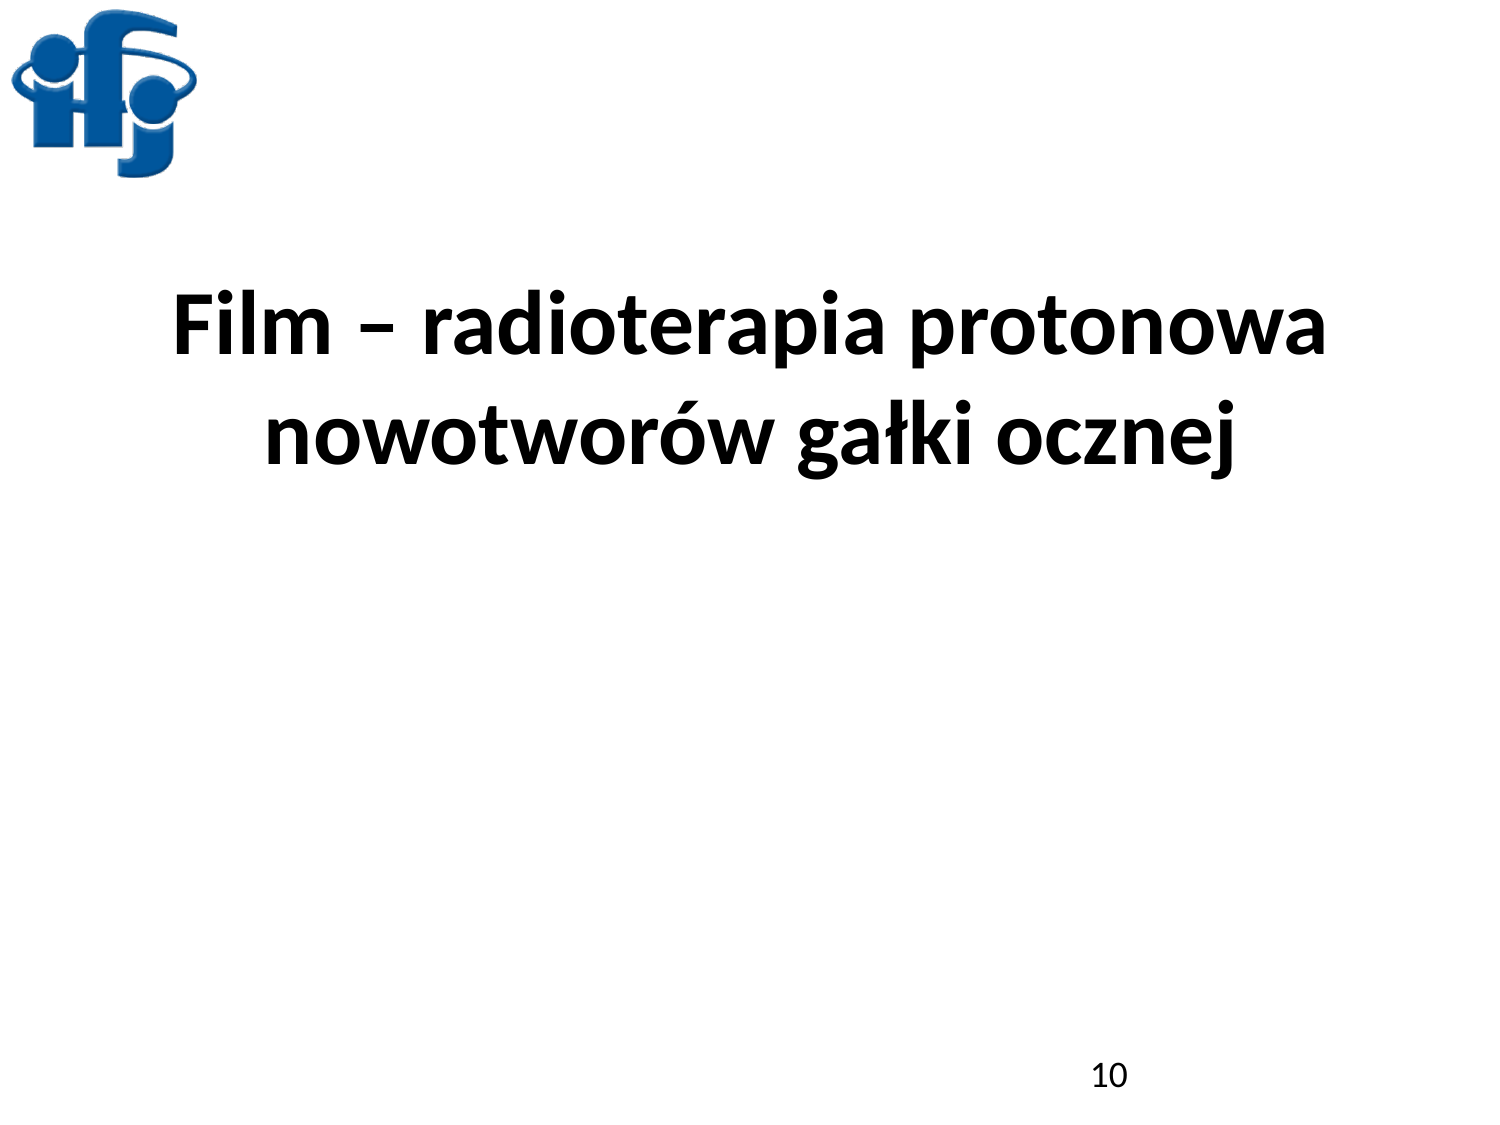

# Film – radioterapia protonowa nowotworów gałki ocznej